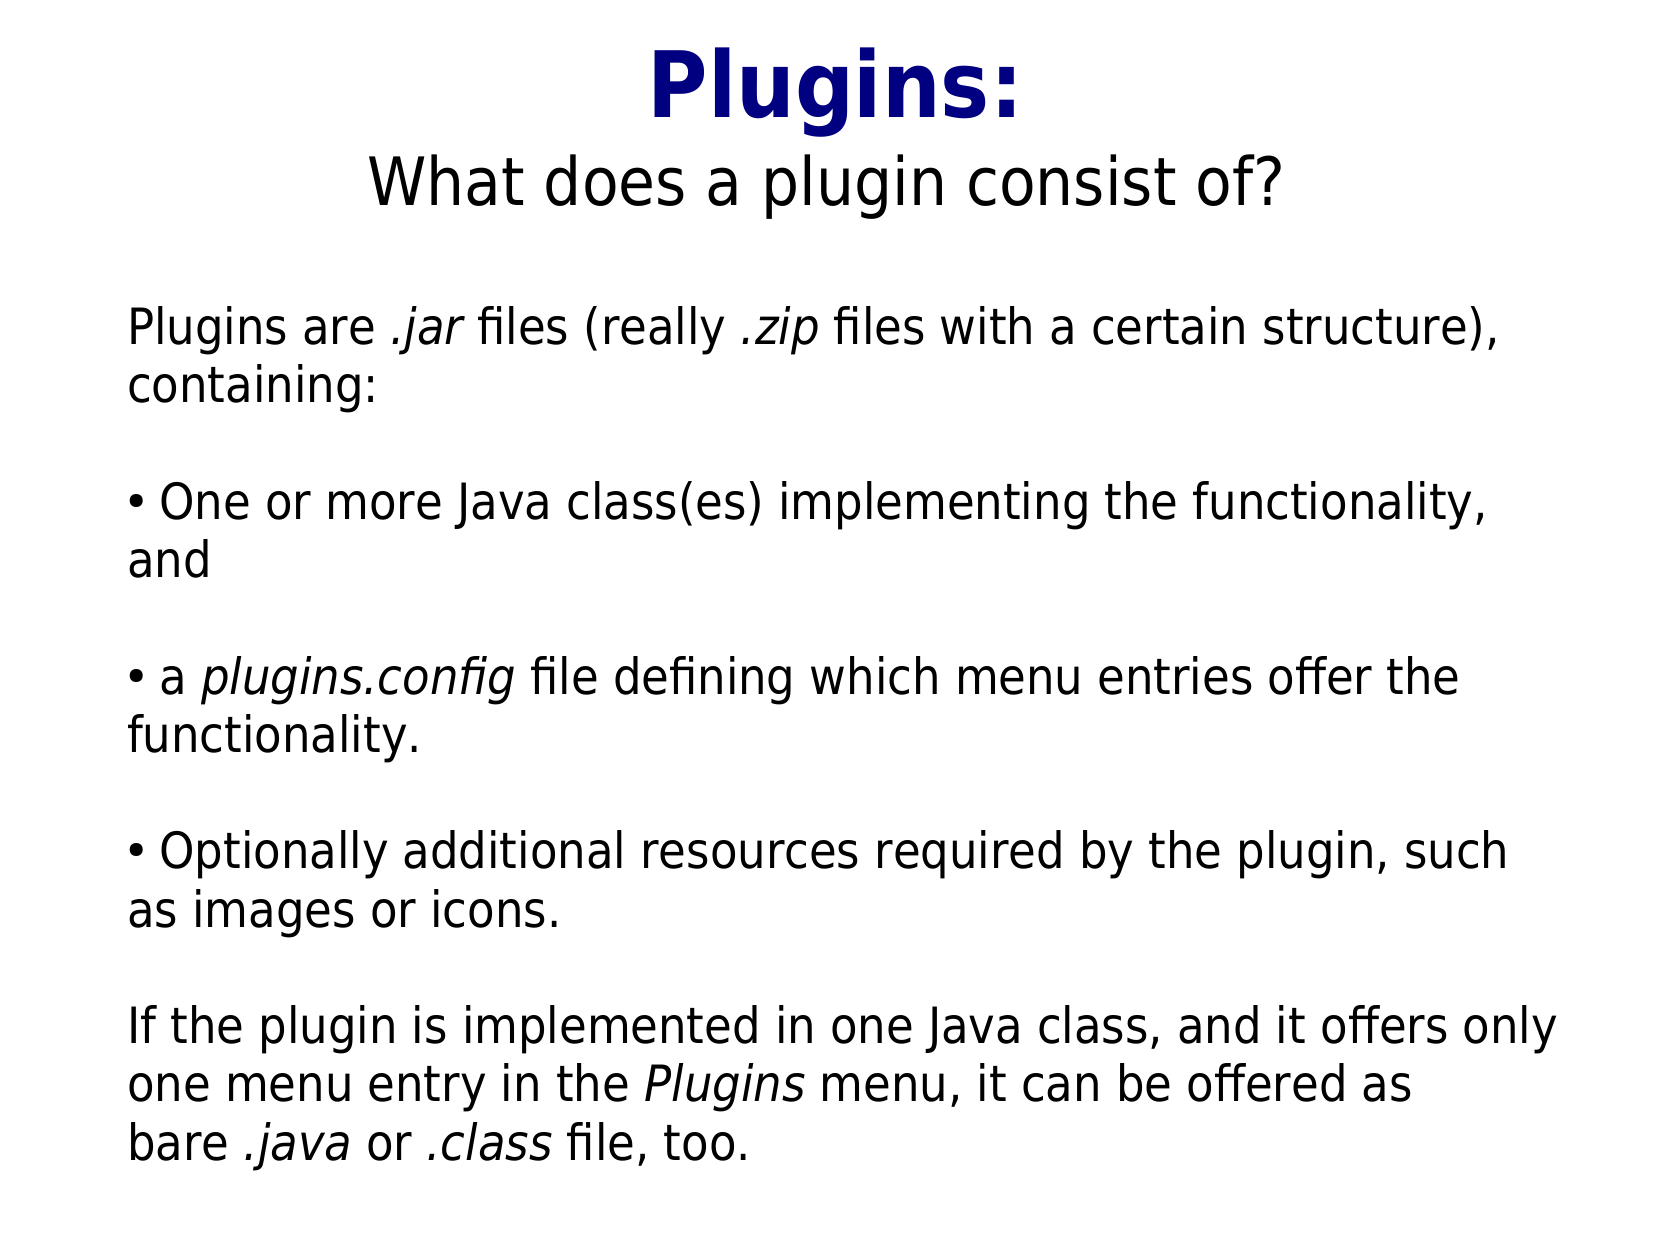

Plugins:
# What does a plugin consist of?
Plugins are .jar files (really .zip files with a certain structure), containing:
 One or more Java class(es) implementing the functionality, and
 a plugins.config file defining which menu entries offer the functionality.
 Optionally additional resources required by the plugin, such as images or icons.
If the plugin is implemented in one Java class, and it offers only one menu entry in the Plugins menu, it can be offered as bare .java or .class file, too.